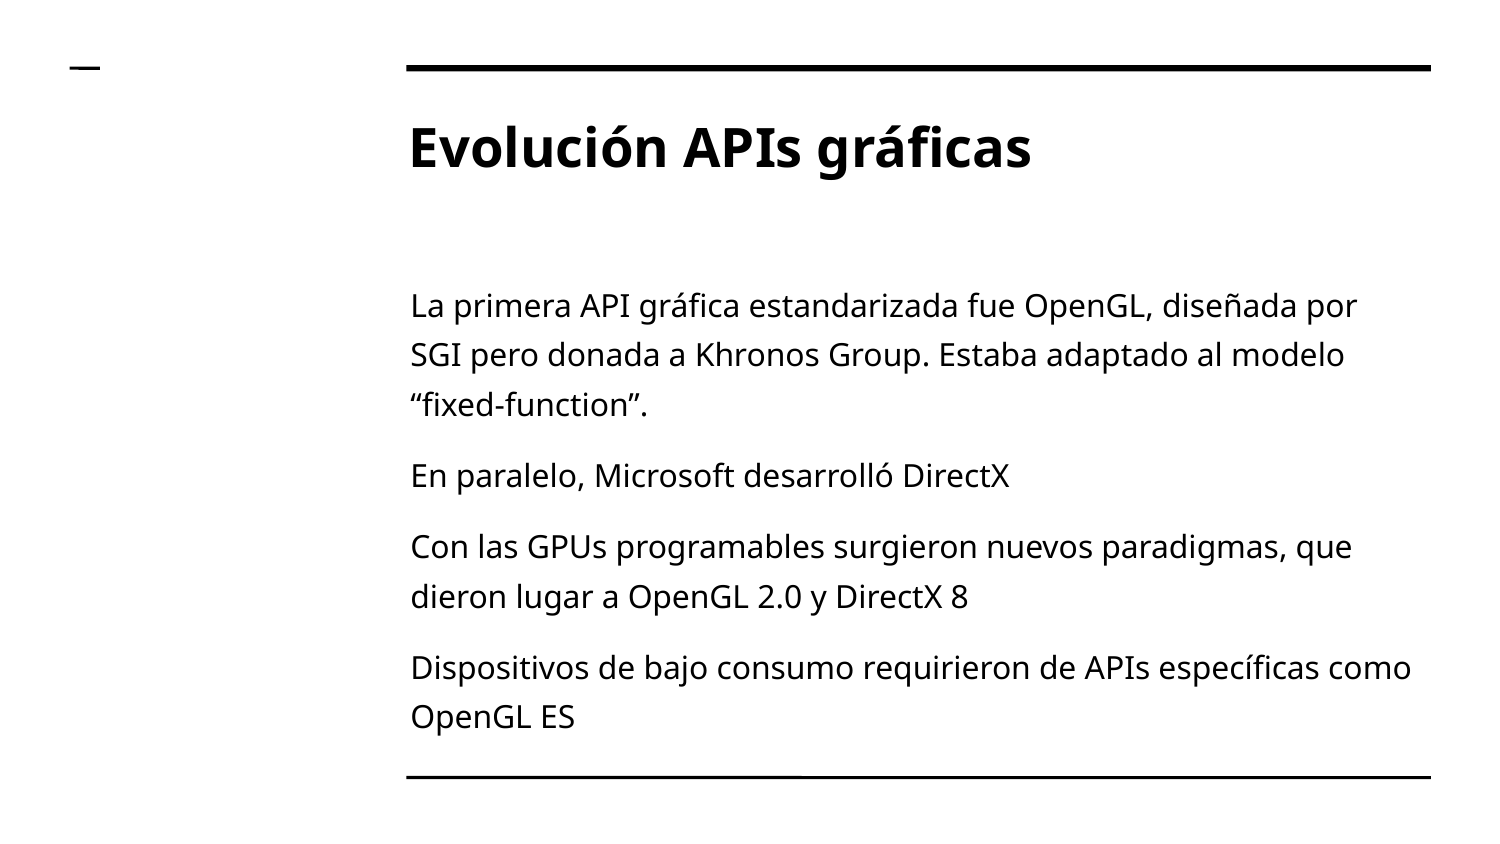

# Evolución APIs gráficas
La primera API gráfica estandarizada fue OpenGL, diseñada por SGI pero donada a Khronos Group. Estaba adaptado al modelo “fixed-function”.
En paralelo, Microsoft desarrolló DirectX
Con las GPUs programables surgieron nuevos paradigmas, que dieron lugar a OpenGL 2.0 y DirectX 8
Dispositivos de bajo consumo requirieron de APIs específicas como OpenGL ES